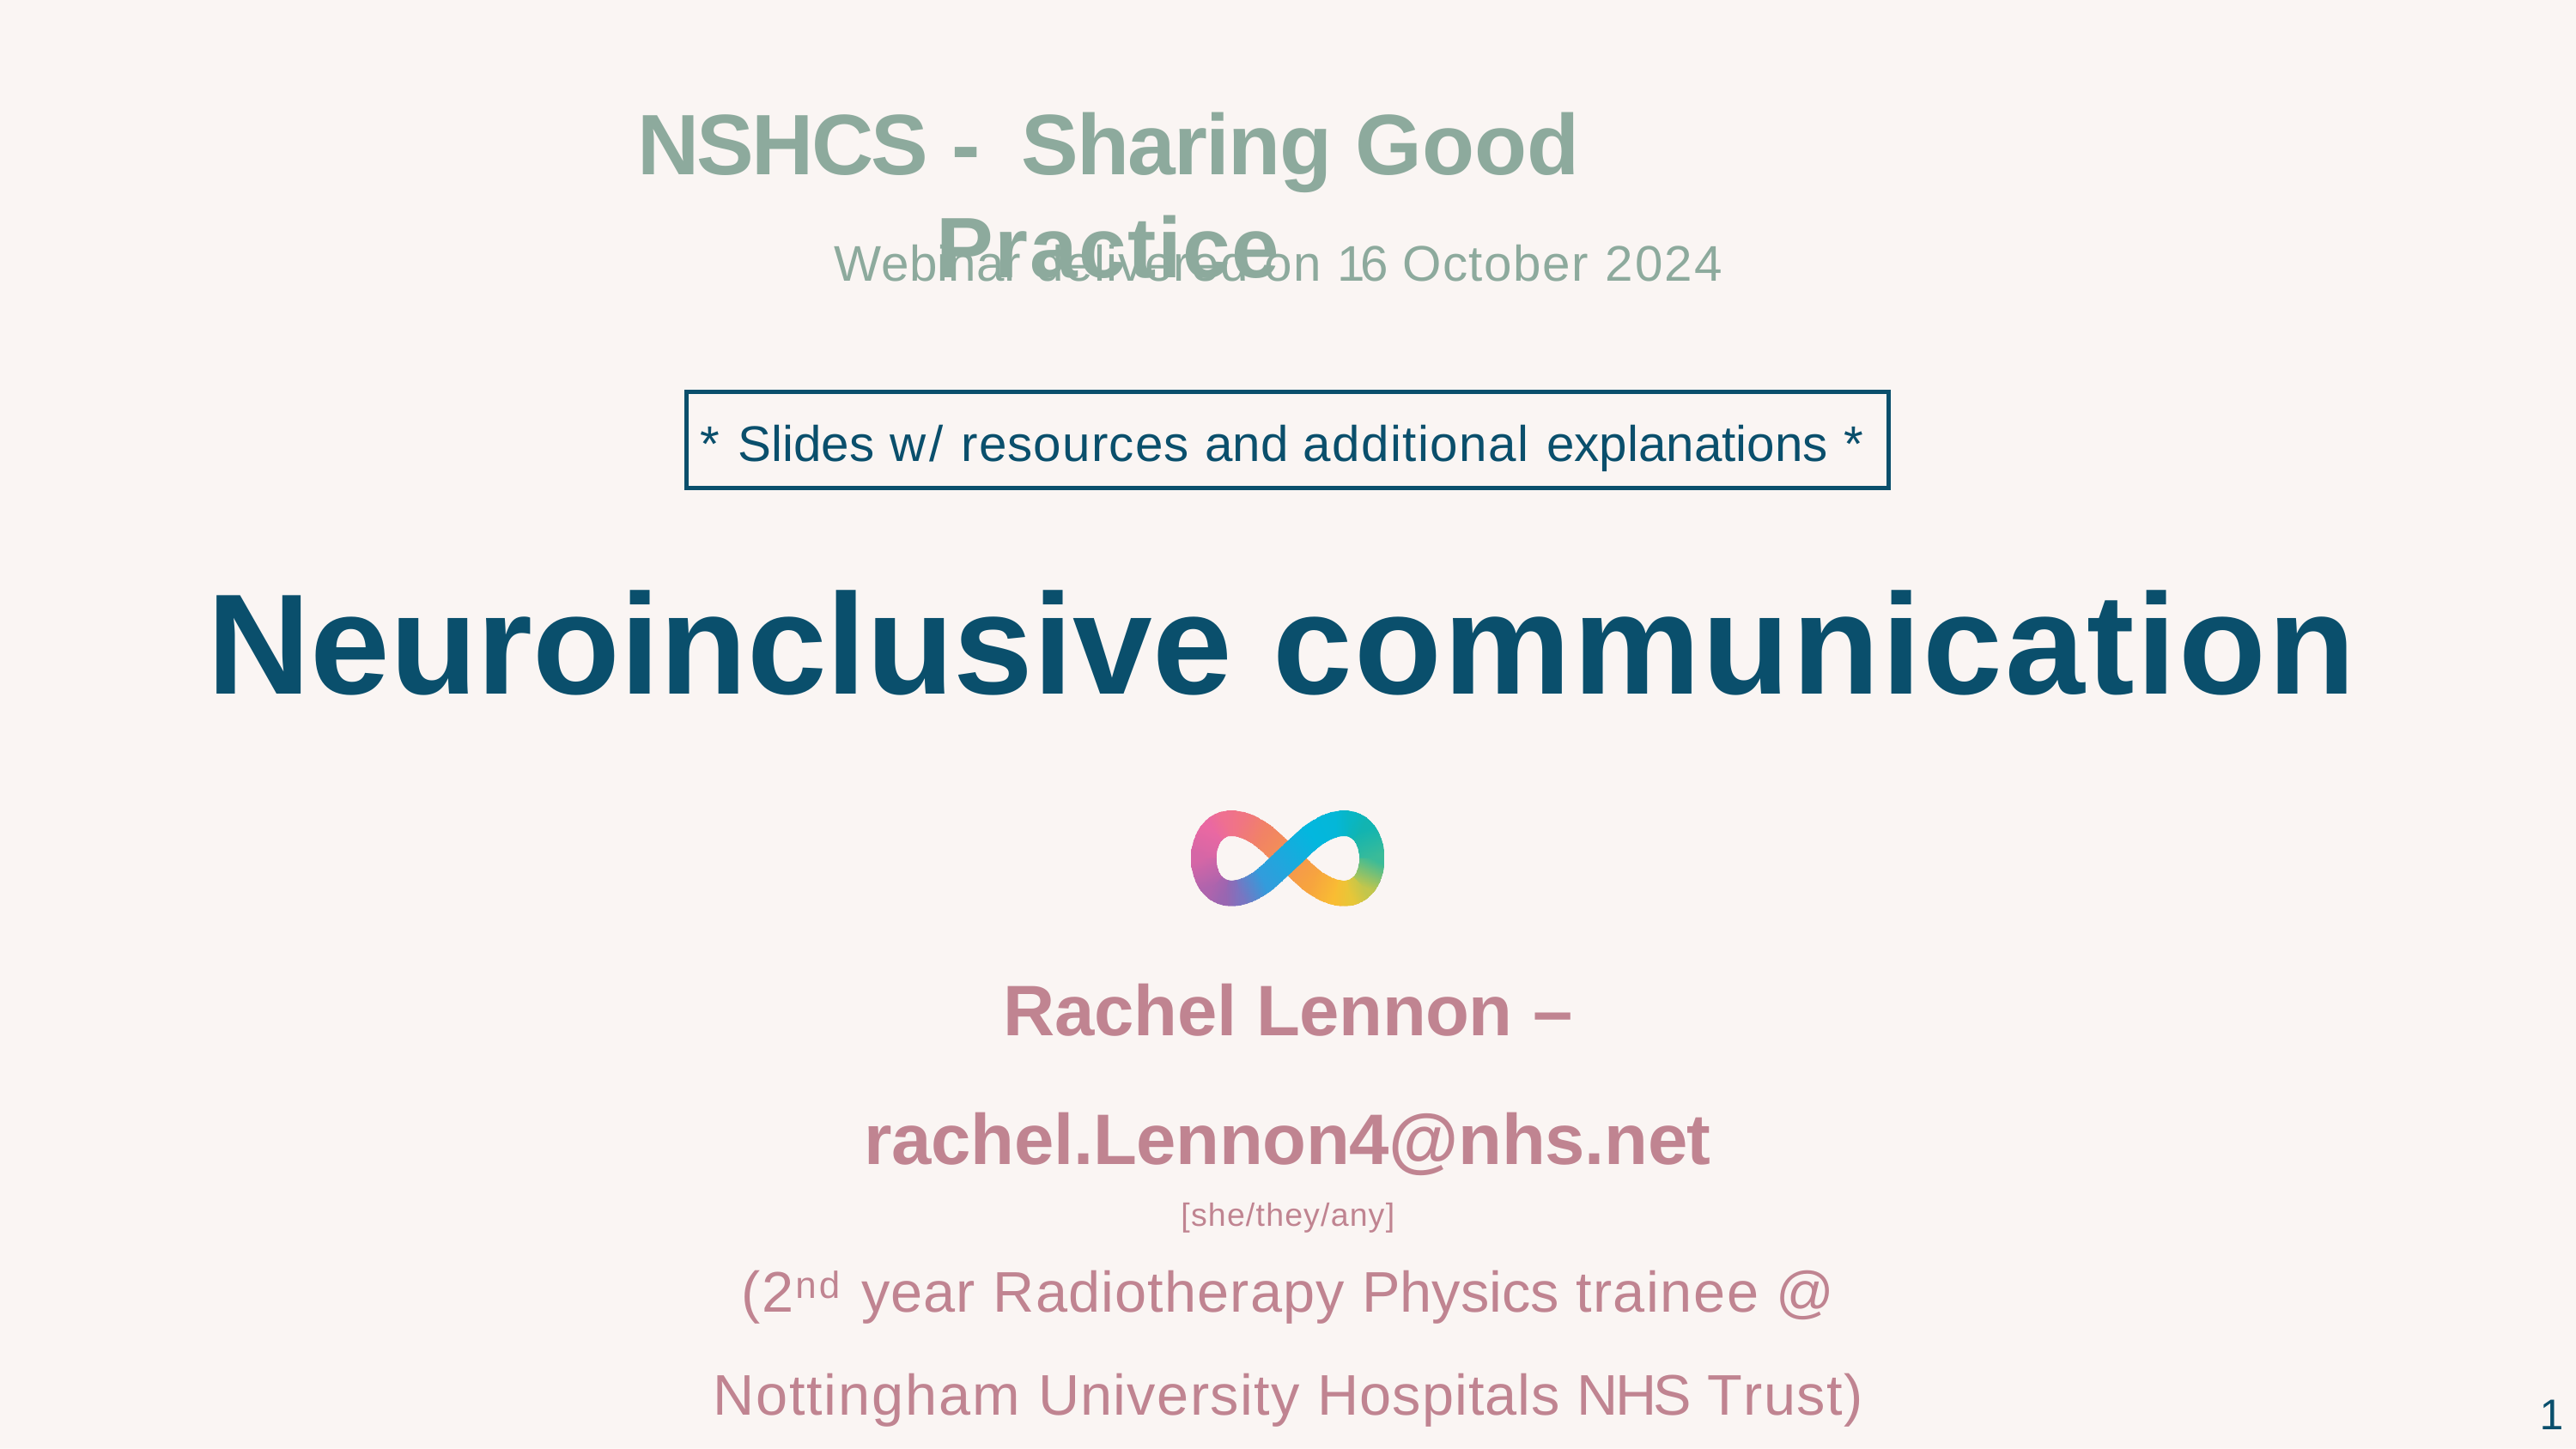

# NSHCS - Sharing Good Practice
Webinar delivered on 16 October 2024
* Slides w/ resources and additional explanations *
Neuroinclusive communication
Rachel Lennon –
rachel.Lennon4@nhs.net
[she/they/any]
(2nd year Radiotherapy Physics trainee @
Nottingham University Hospitals NHS Trust)
1.